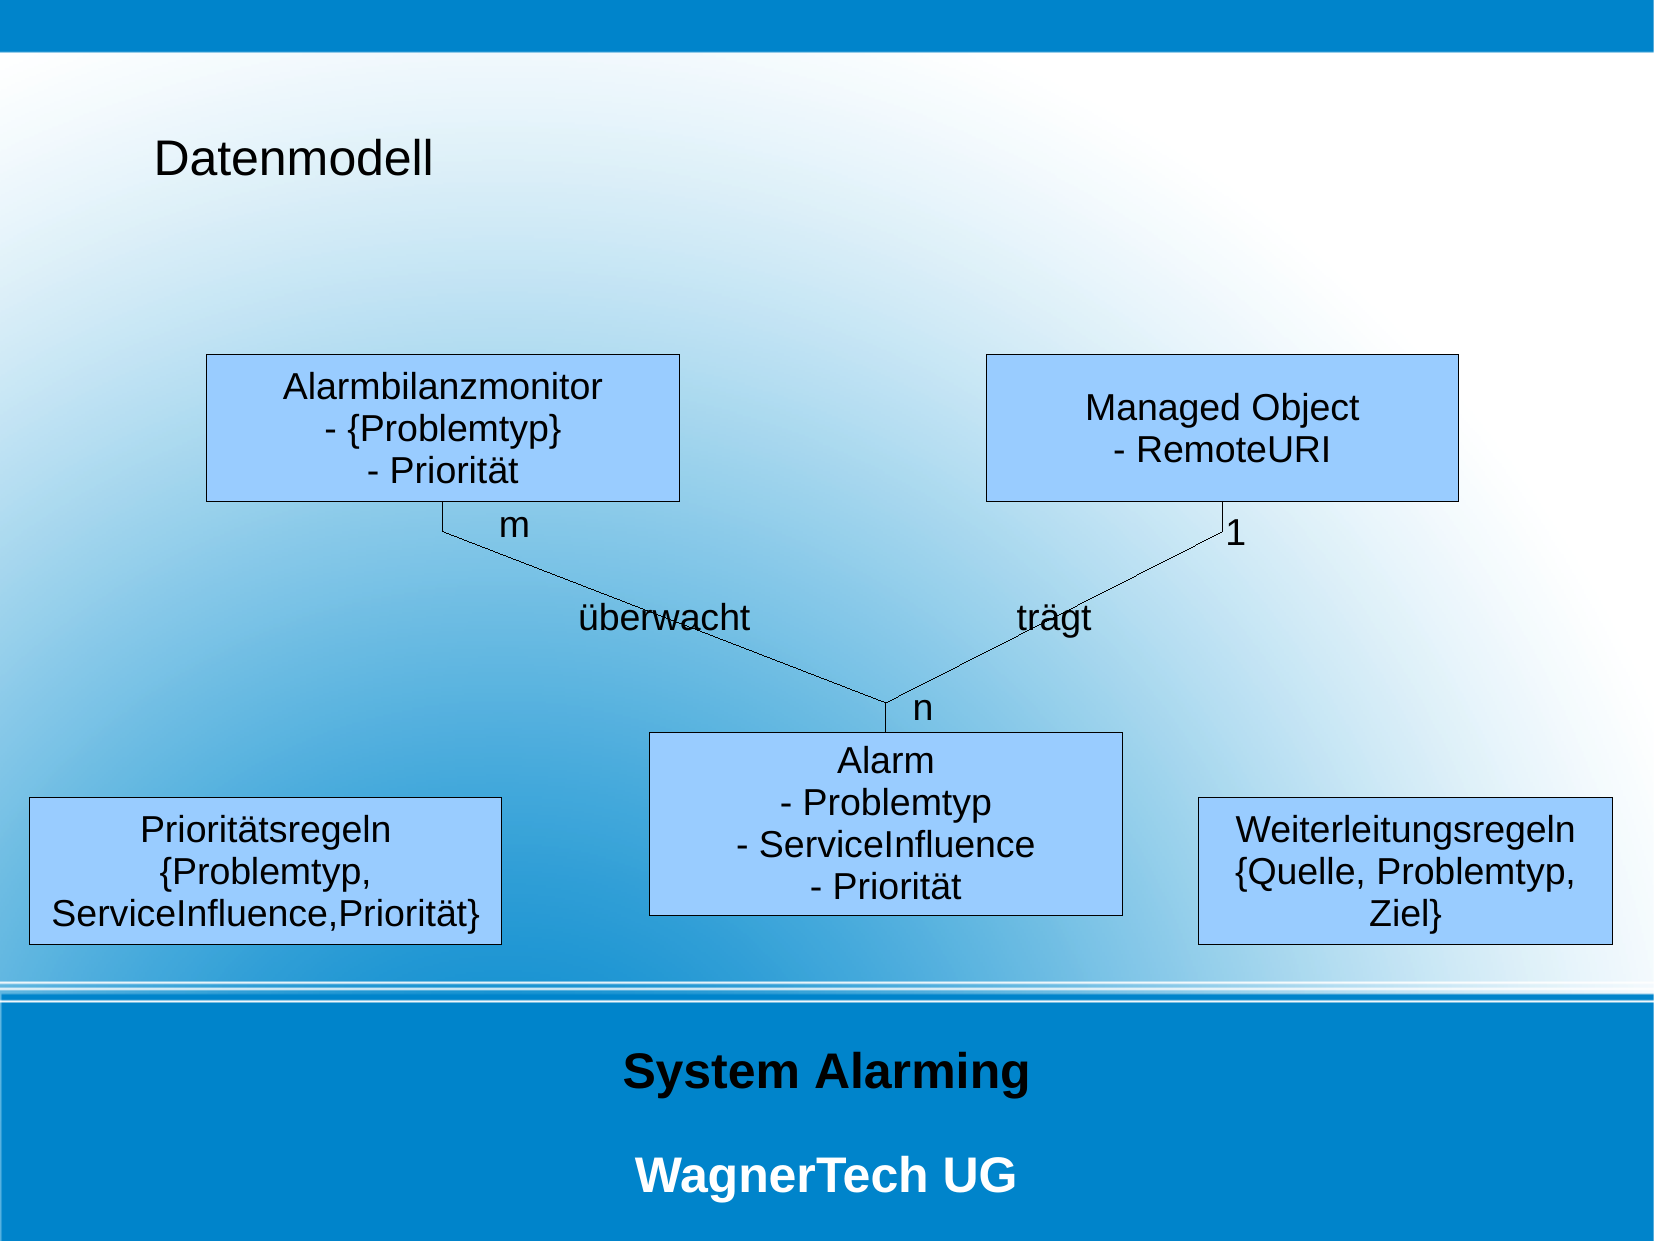

Datenmodell
Alarmbilanzmonitor
- {Problemtyp}
- Priorität
Managed Object
- RemoteURI
m
1
n
Alarm
- Problemtyp
- ServiceInfluence
- Priorität
Prioritätsregeln
{Problemtyp,
ServiceInfluence,Priorität}
Weiterleitungsregeln
{Quelle, Problemtyp,
Ziel}
# System Alarming